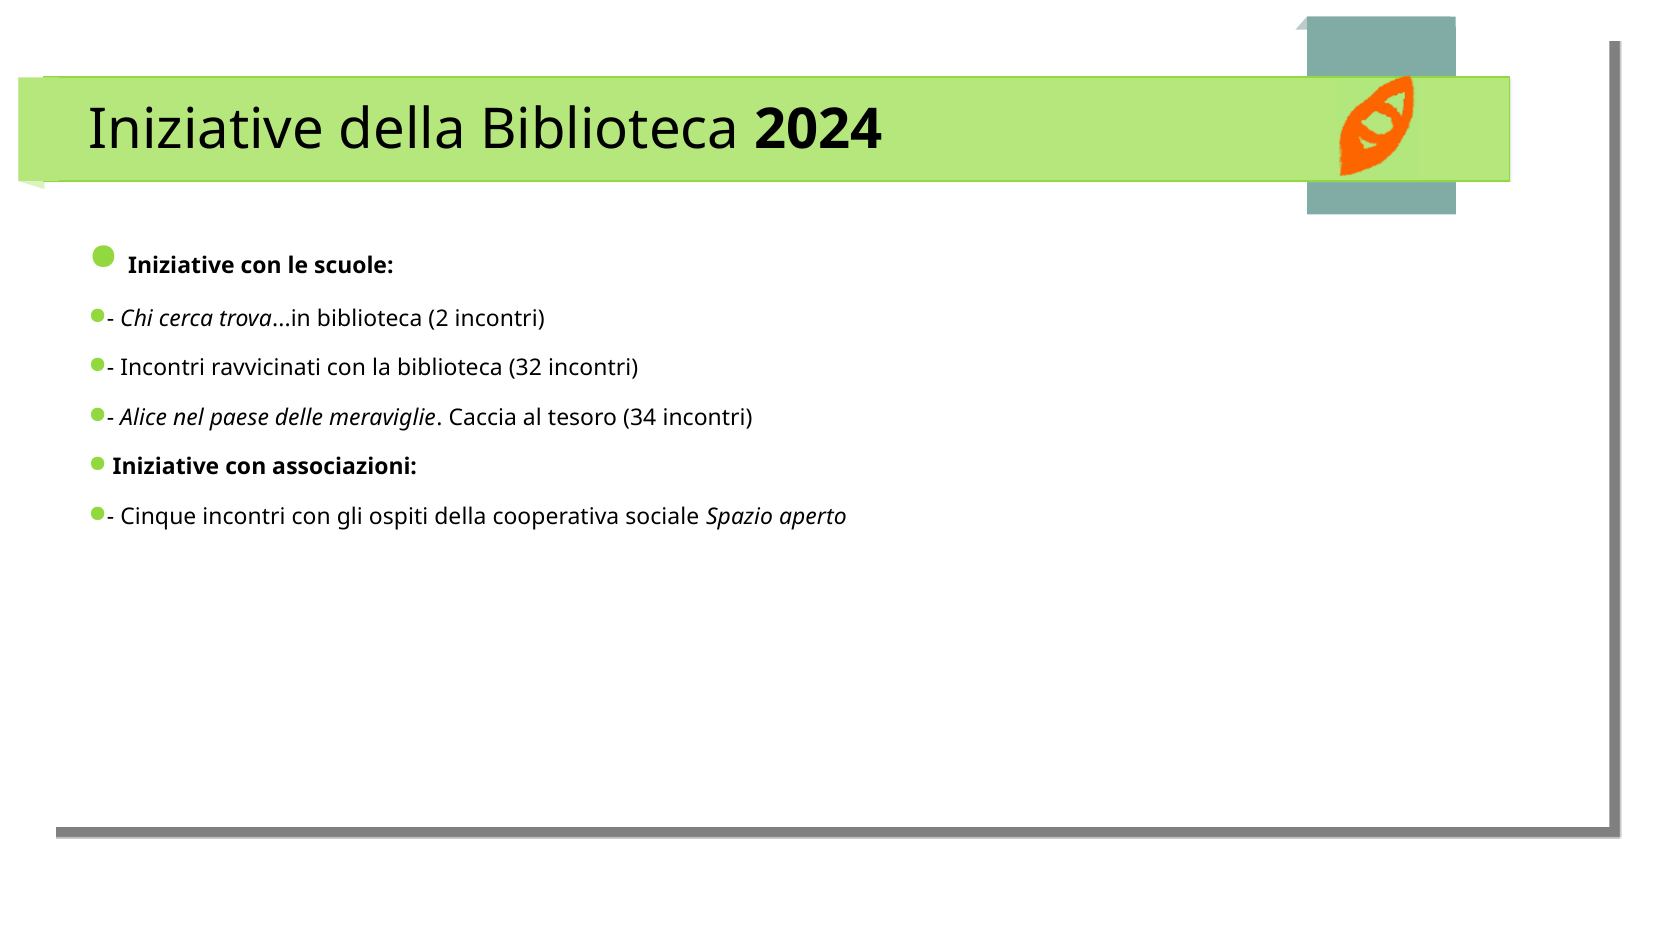

# Iniziative della Biblioteca 2024
 Iniziative con le scuole:
- Chi cerca trova...in biblioteca (2 incontri)
- Incontri ravvicinati con la biblioteca (32 incontri)
- Alice nel paese delle meraviglie. Caccia al tesoro (34 incontri)
 Iniziative con associazioni:
- Cinque incontri con gli ospiti della cooperativa sociale Spazio aperto